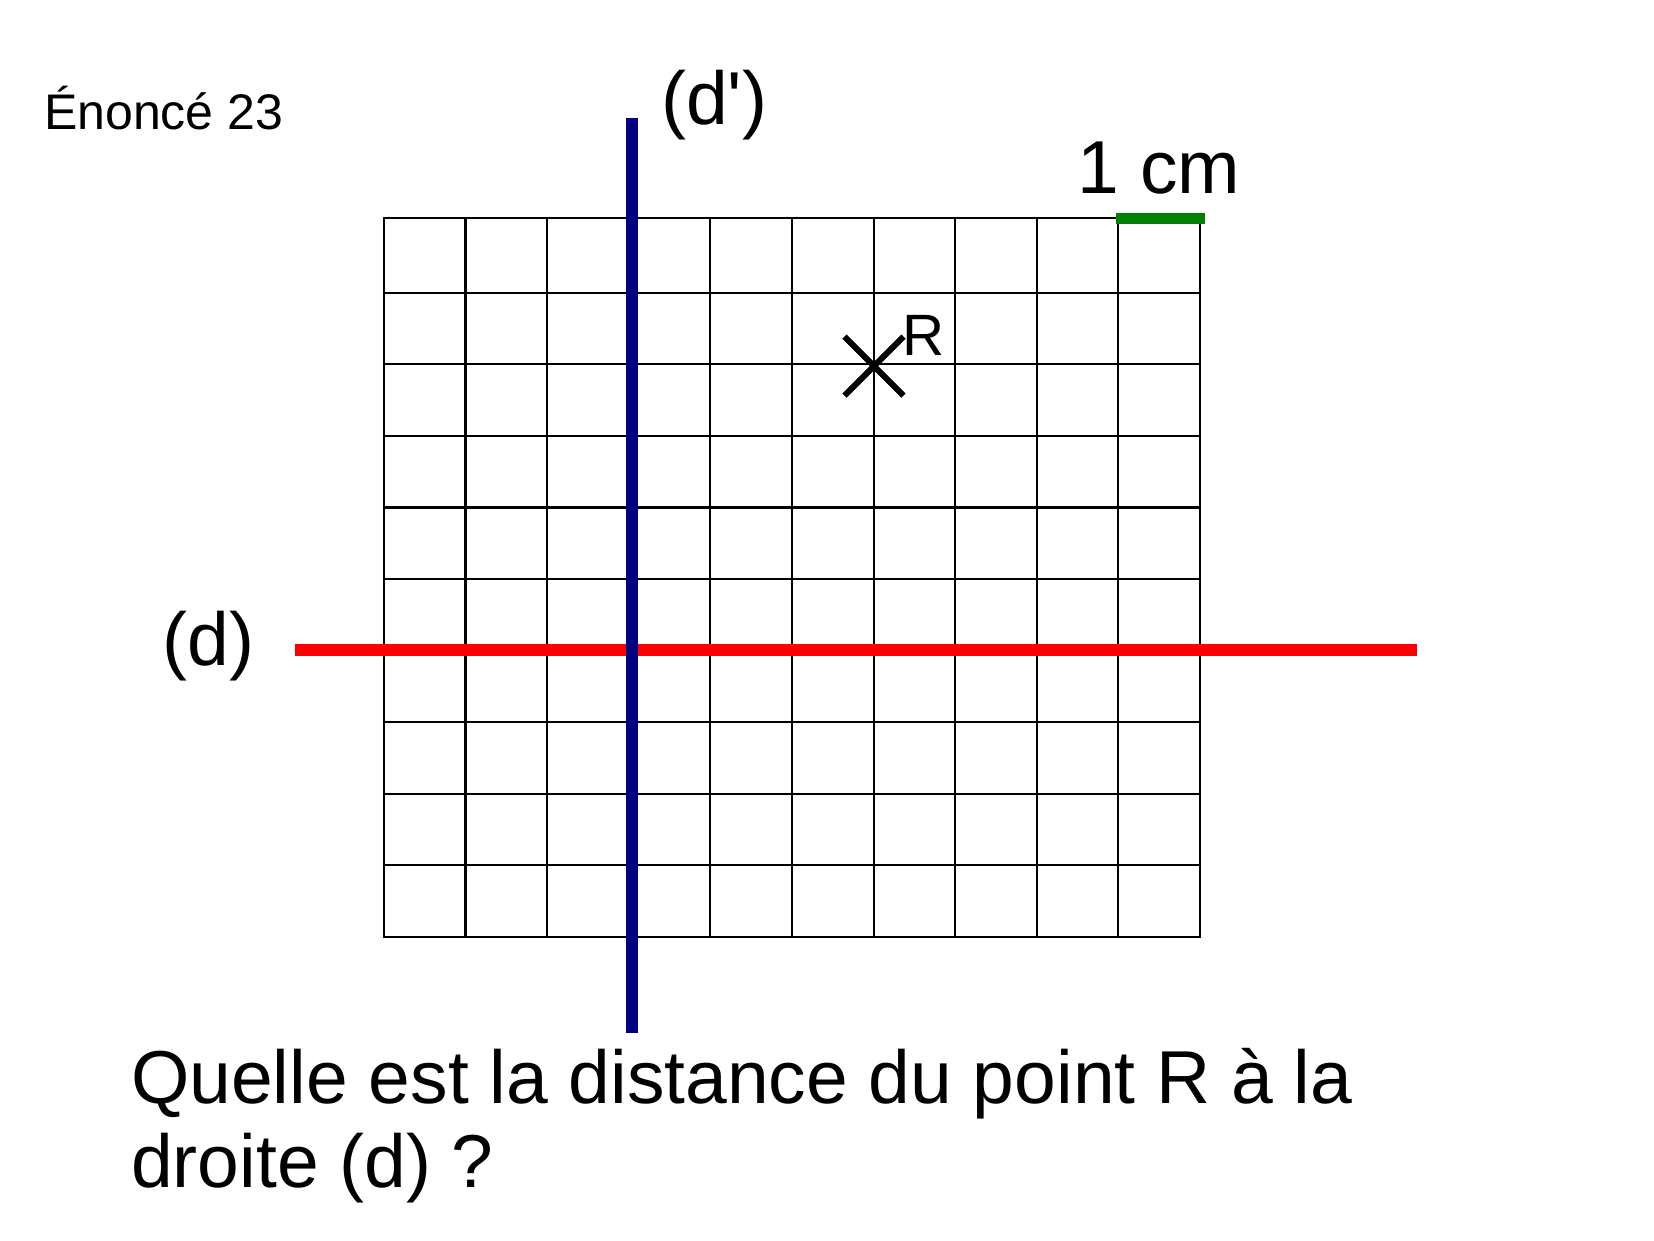

(d')
Énoncé 23
1 cm
| | | | | | | | | | |
| --- | --- | --- | --- | --- | --- | --- | --- | --- | --- |
| | | | | | | | | | |
| | | | | | | | | | |
| | | | | | | | | | |
| | | | | | | | | | |
| | | | | | | | | | |
| | | | | | | | | | |
| | | | | | | | | | |
| | | | | | | | | | |
| | | | | | | | | | |
R
(d)
Quelle est la distance du point R à la droite (d) ?